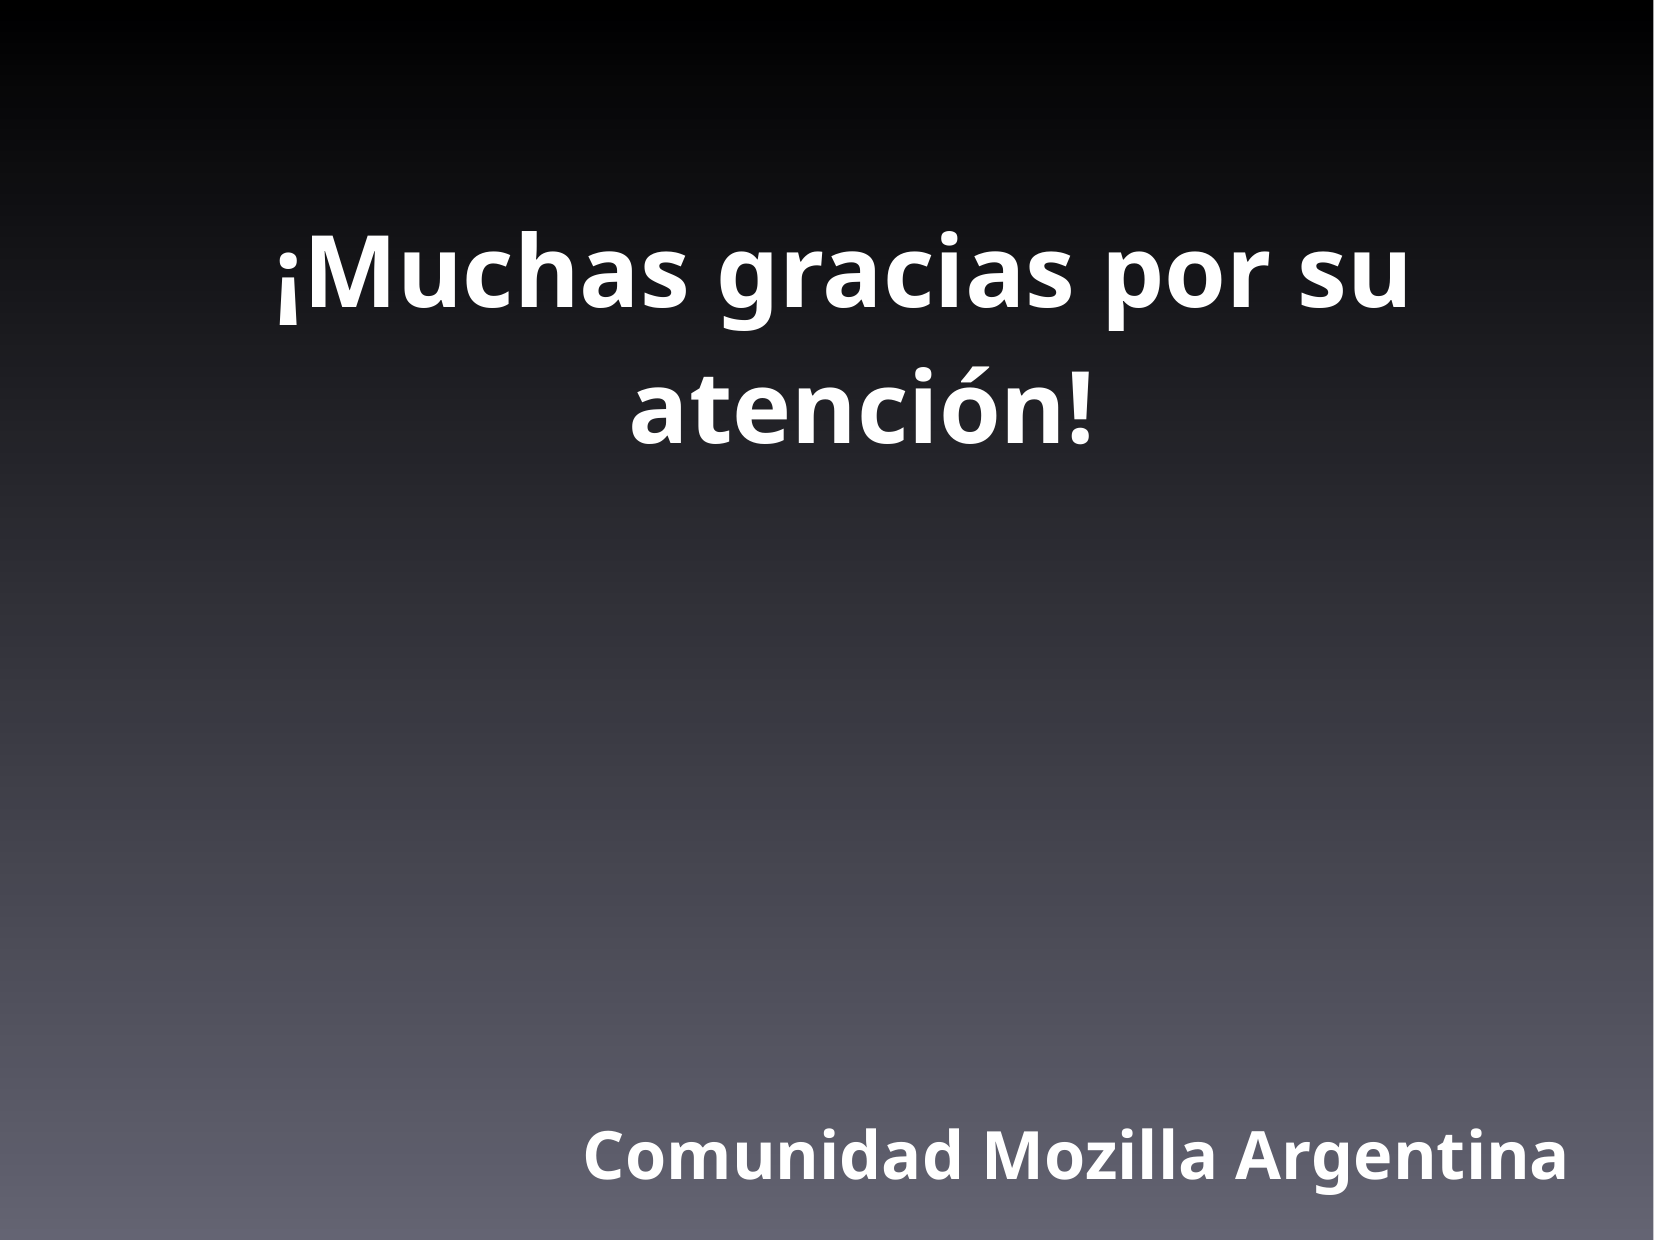

#
¡Muchas gracias por su atención!
Comunidad Mozilla Argentina